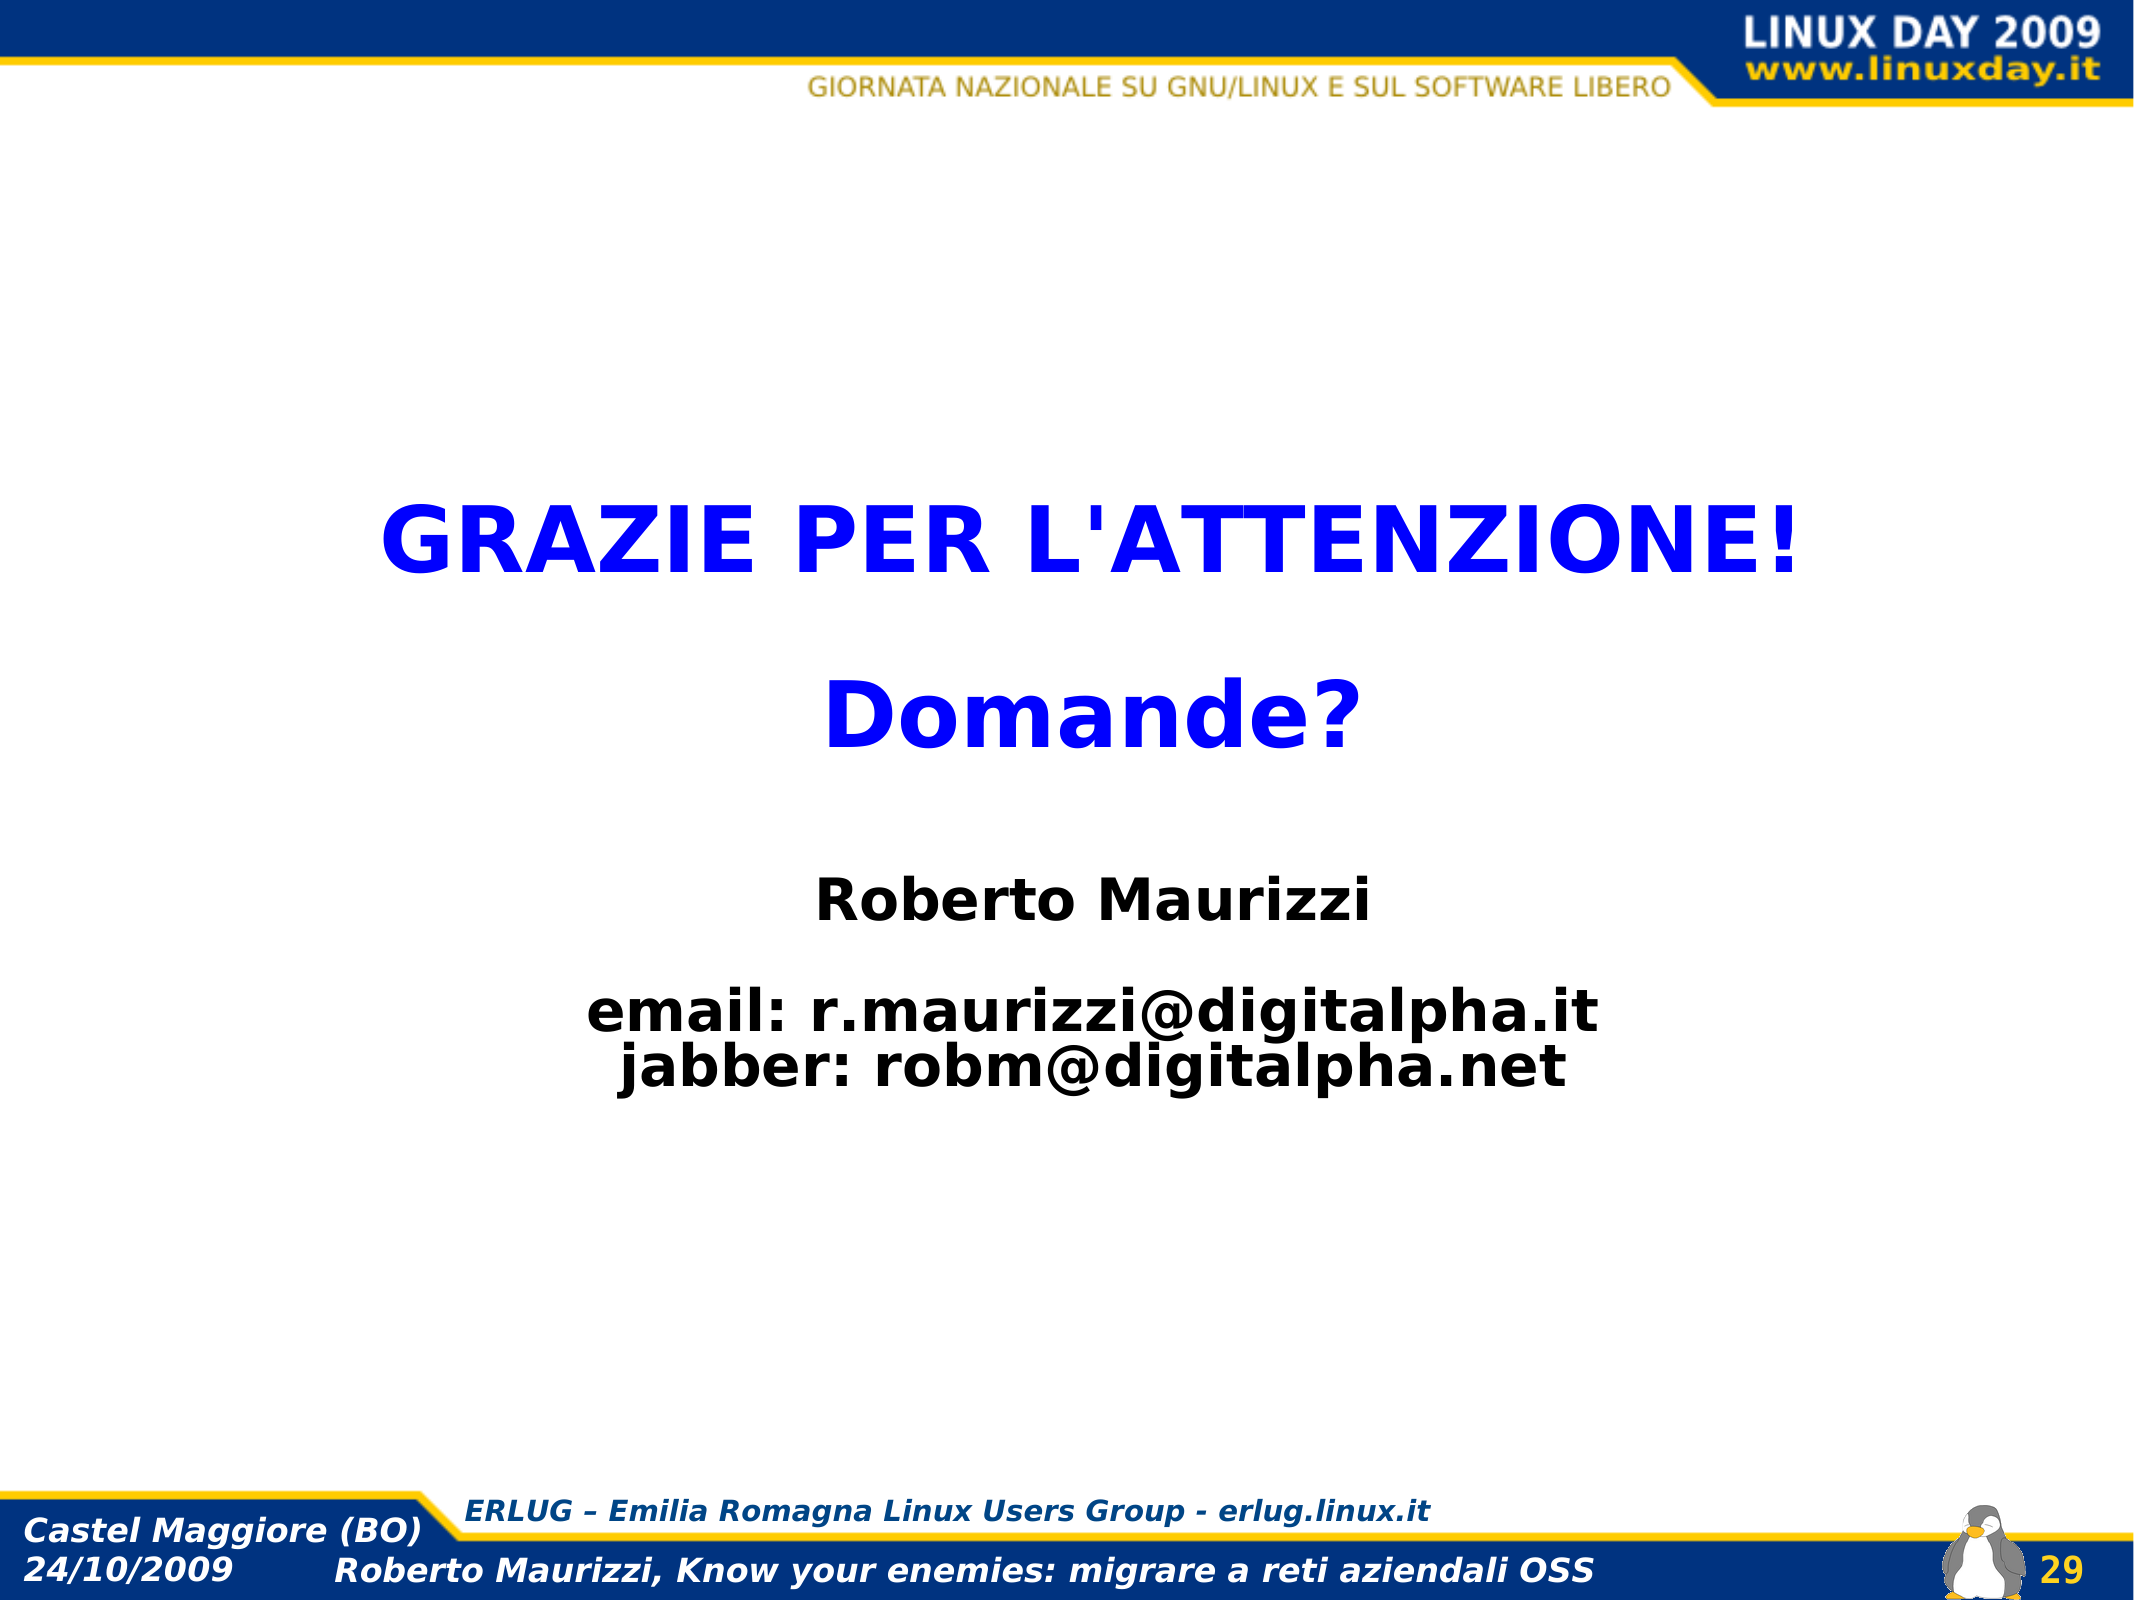

# GRAZIE PER L'ATTENZIONE!
Domande?
Roberto Maurizzi
email: r.maurizzi@digitalpha.it
jabber: robm@digitalpha.net